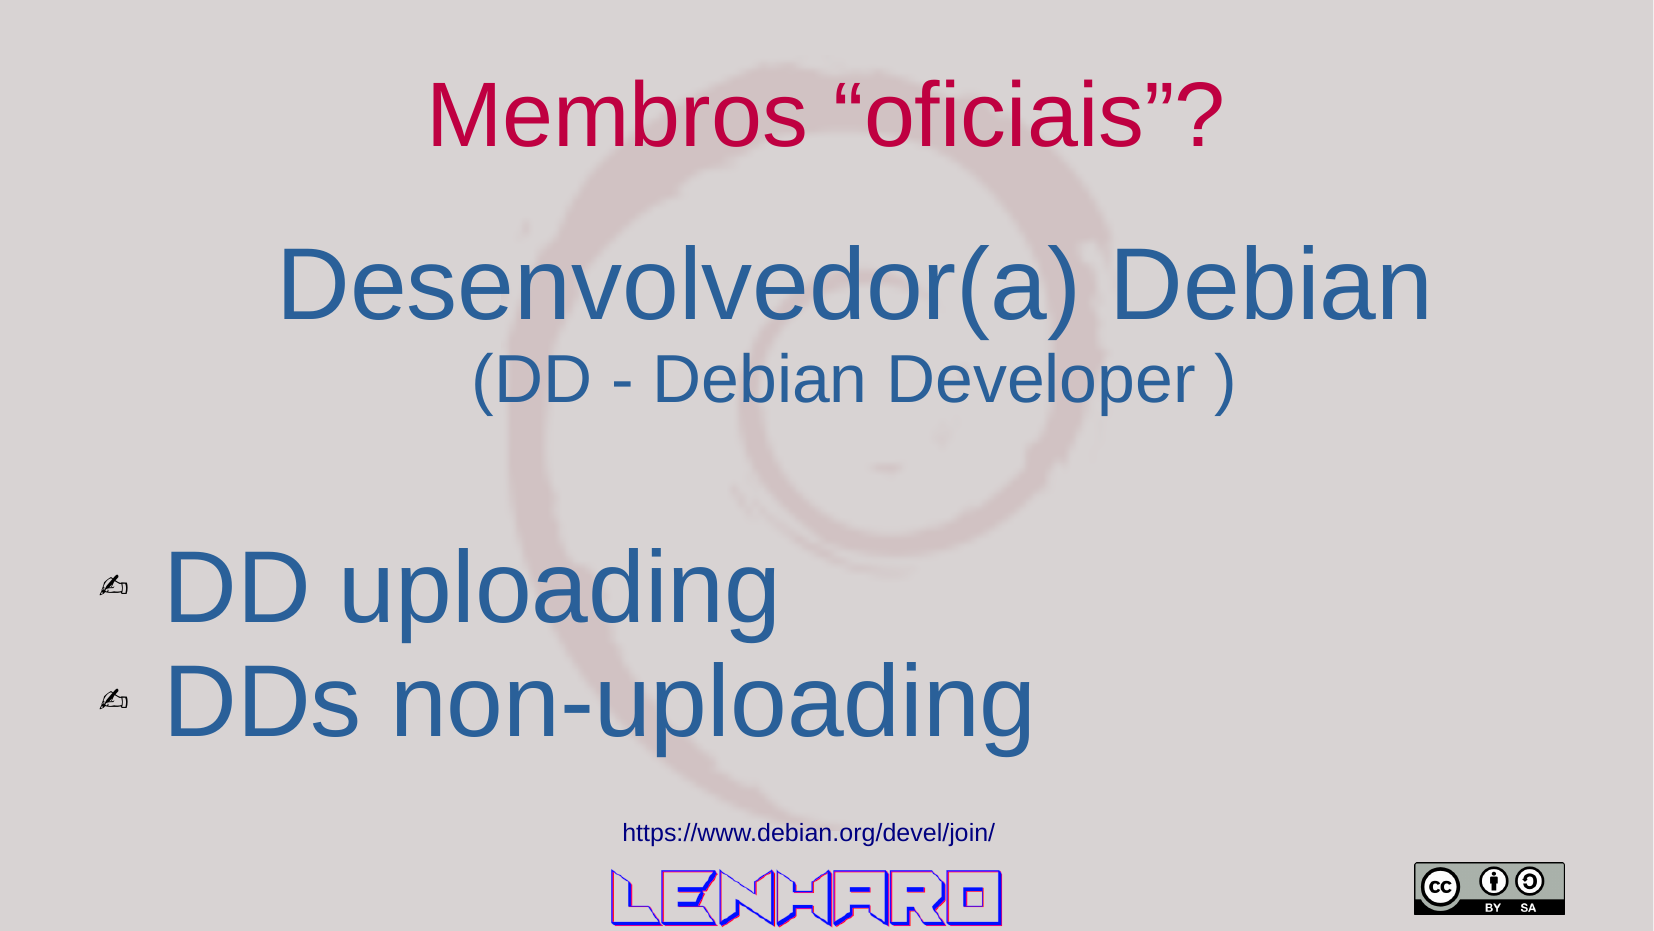

# Membros “oficiais”?
Desenvolvedor(a) Debian
(DD - Debian Developer )
 DD uploading
 DDs non-uploading
https://www.debian.org/devel/join/